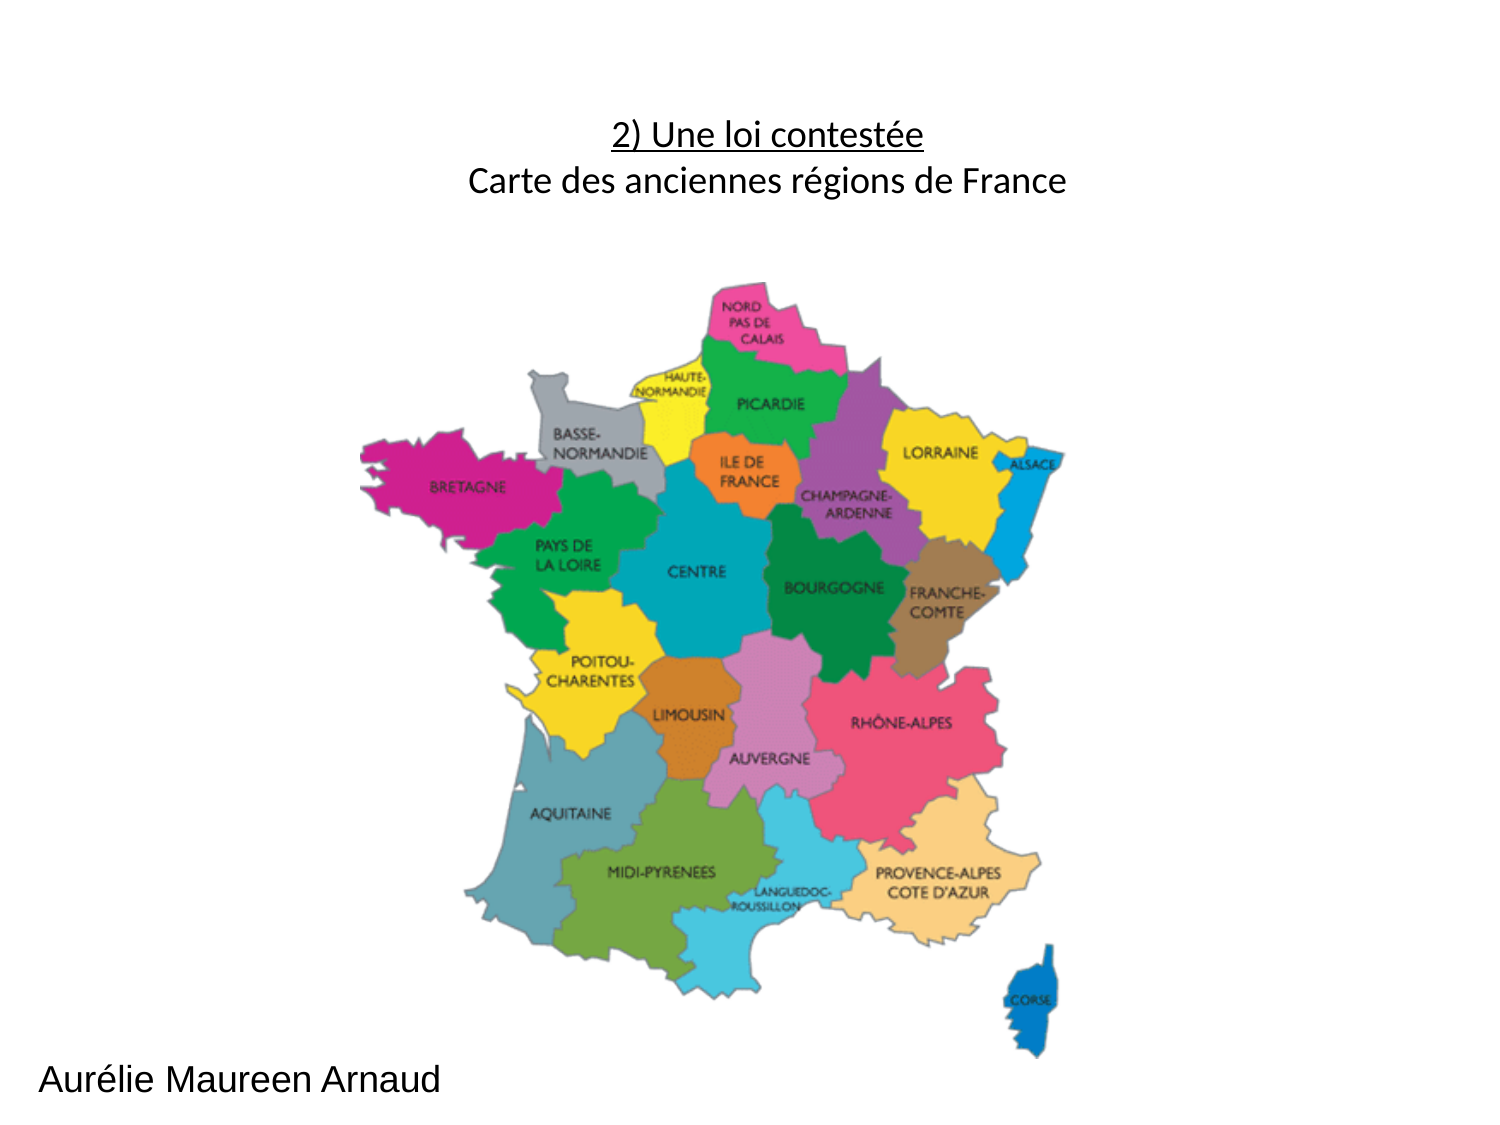

# 2) Une loi contestée Carte des anciennes régions de France
Aurélie Maureen Arnaud